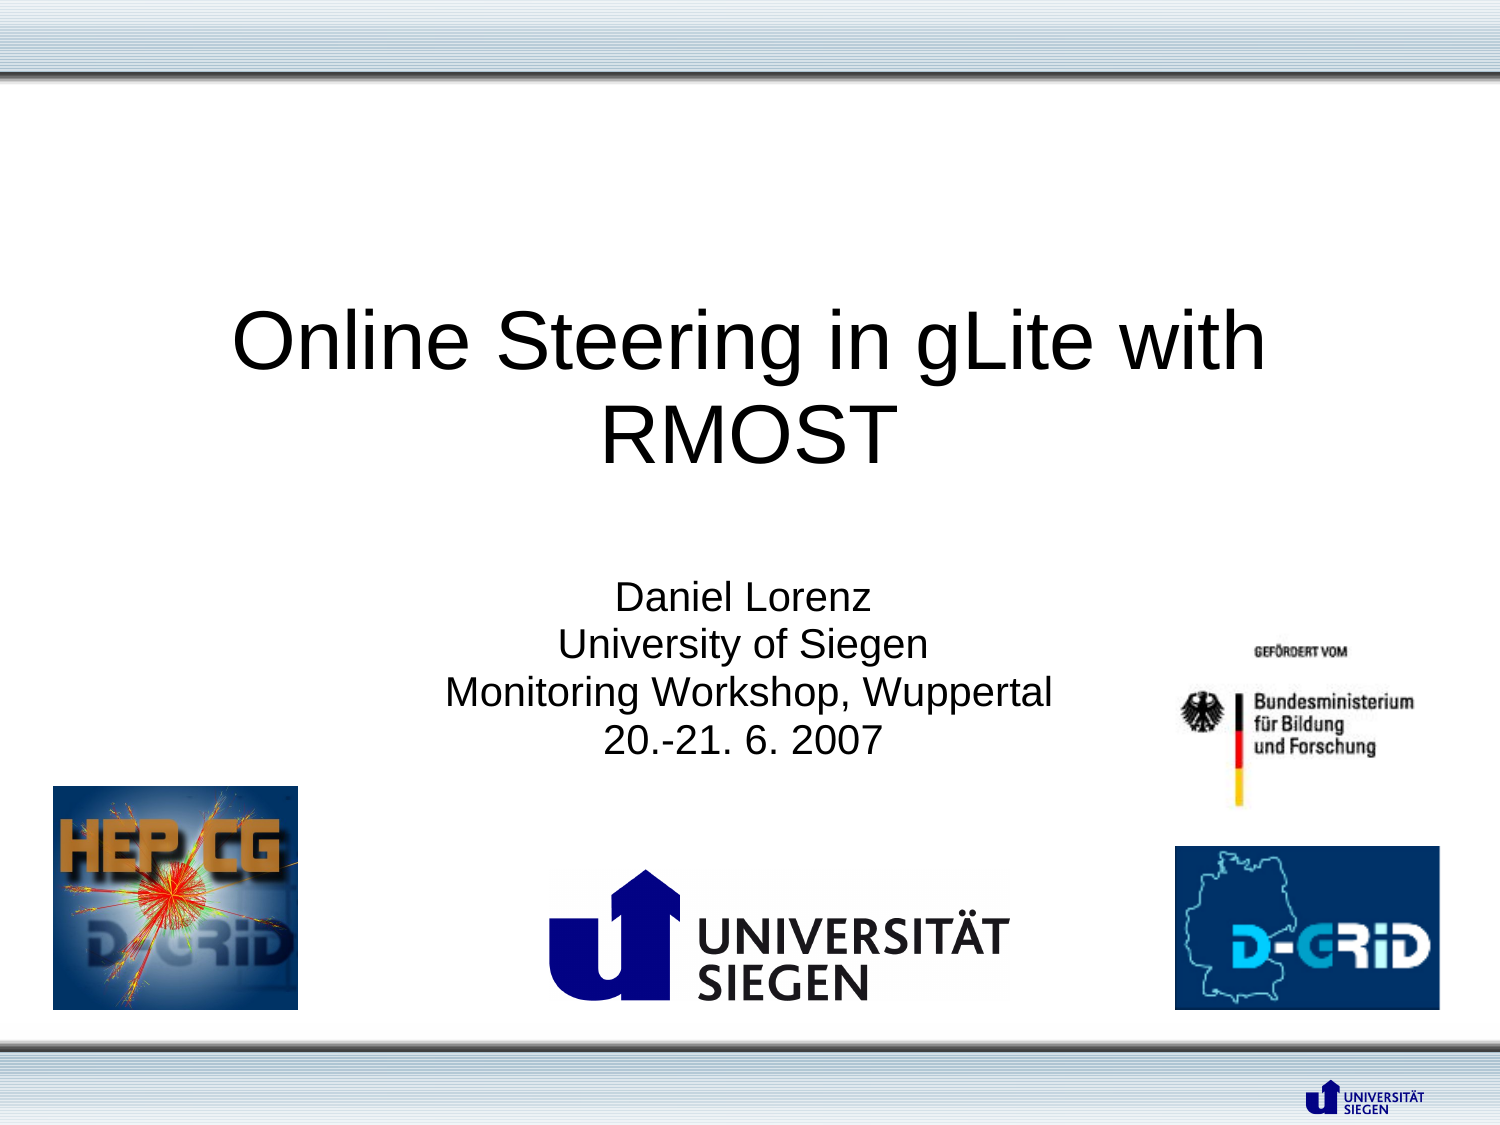

# Online Steering in gLite with RMOST
Daniel Lorenz
University of Siegen
 Monitoring Workshop, Wuppertal
20.-21. 6. 2007